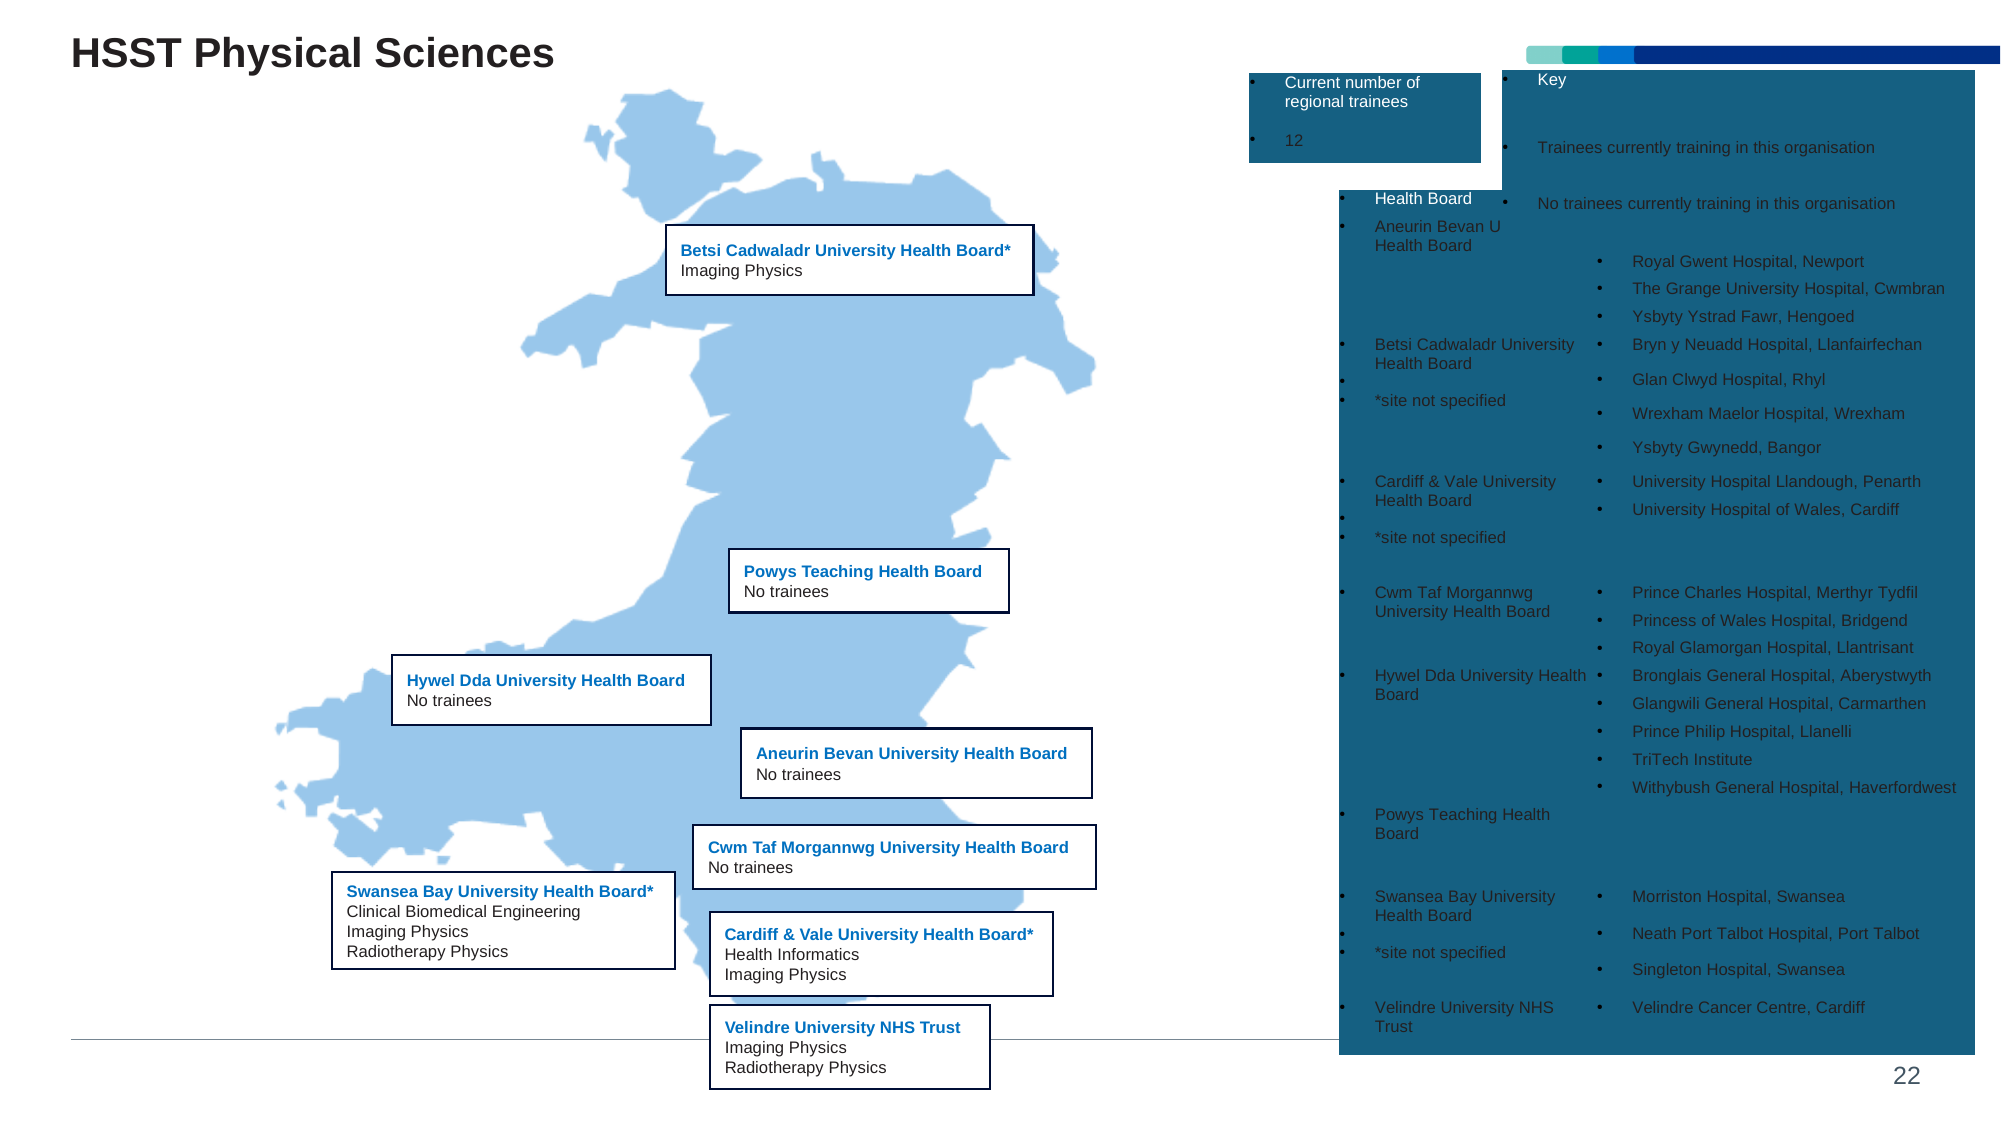

# HSST Physical Sciences
| Key | |
| --- | --- |
| Trainees currently training in this organisation | |
| No trainees currently training in this organisation | |
| Current number of regional trainees |
| --- |
| 12 |
| Health Board | Organisation |
| --- | --- |
| Aneurin Bevan University Health Board | Nevill Hall Hospital, Abergavenny |
| | Royal Gwent Hospital, Newport |
| | The Grange University Hospital, Cwmbran |
| | Ysbyty Ystrad Fawr, Hengoed |
| Betsi Cadwaladr University Health Board \*site not specified | Bryn y Neuadd Hospital, Llanfairfechan |
| | Glan Clwyd Hospital, Rhyl |
| | Wrexham Maelor Hospital, Wrexham |
| | Ysbyty Gwynedd, Bangor |
| Cardiff & Vale University Health Board \*site not specified | University Hospital Llandough, Penarth |
| | University Hospital of Wales, Cardiff |
| Cwm Taf Morgannwg University Health Board | Prince Charles Hospital, Merthyr Tydfil |
| | Princess of Wales Hospital, Bridgend |
| | Royal Glamorgan Hospital, Llantrisant |
| Hywel Dda University Health Board | Bronglais General Hospital, Aberystwyth |
| | Glangwili General Hospital, Carmarthen |
| | Prince Philip Hospital, Llanelli |
| | TriTech Institute |
| | Withybush General Hospital, Haverfordwest |
| Powys Teaching Health Board | |
| Swansea Bay University Health Board \*site not specified | Morriston Hospital, Swansea |
| | Neath Port Talbot Hospital, Port Talbot |
| | Singleton Hospital, Swansea |
| Velindre University NHS Trust | Velindre Cancer Centre, Cardiff |
Betsi Cadwaladr University Health Board*
Imaging Physics
Powys Teaching Health Board
No trainees
Hywel Dda University Health Board
No trainees
Aneurin Bevan University Health Board
No trainees
Cwm Taf Morgannwg University Health Board
No trainees
Swansea Bay University Health Board*
Clinical Biomedical Engineering
Imaging Physics
Radiotherapy Physics
Cardiff & Vale University Health Board*
Health Informatics
Imaging Physics
Velindre University NHS Trust
Imaging Physics
Radiotherapy Physics